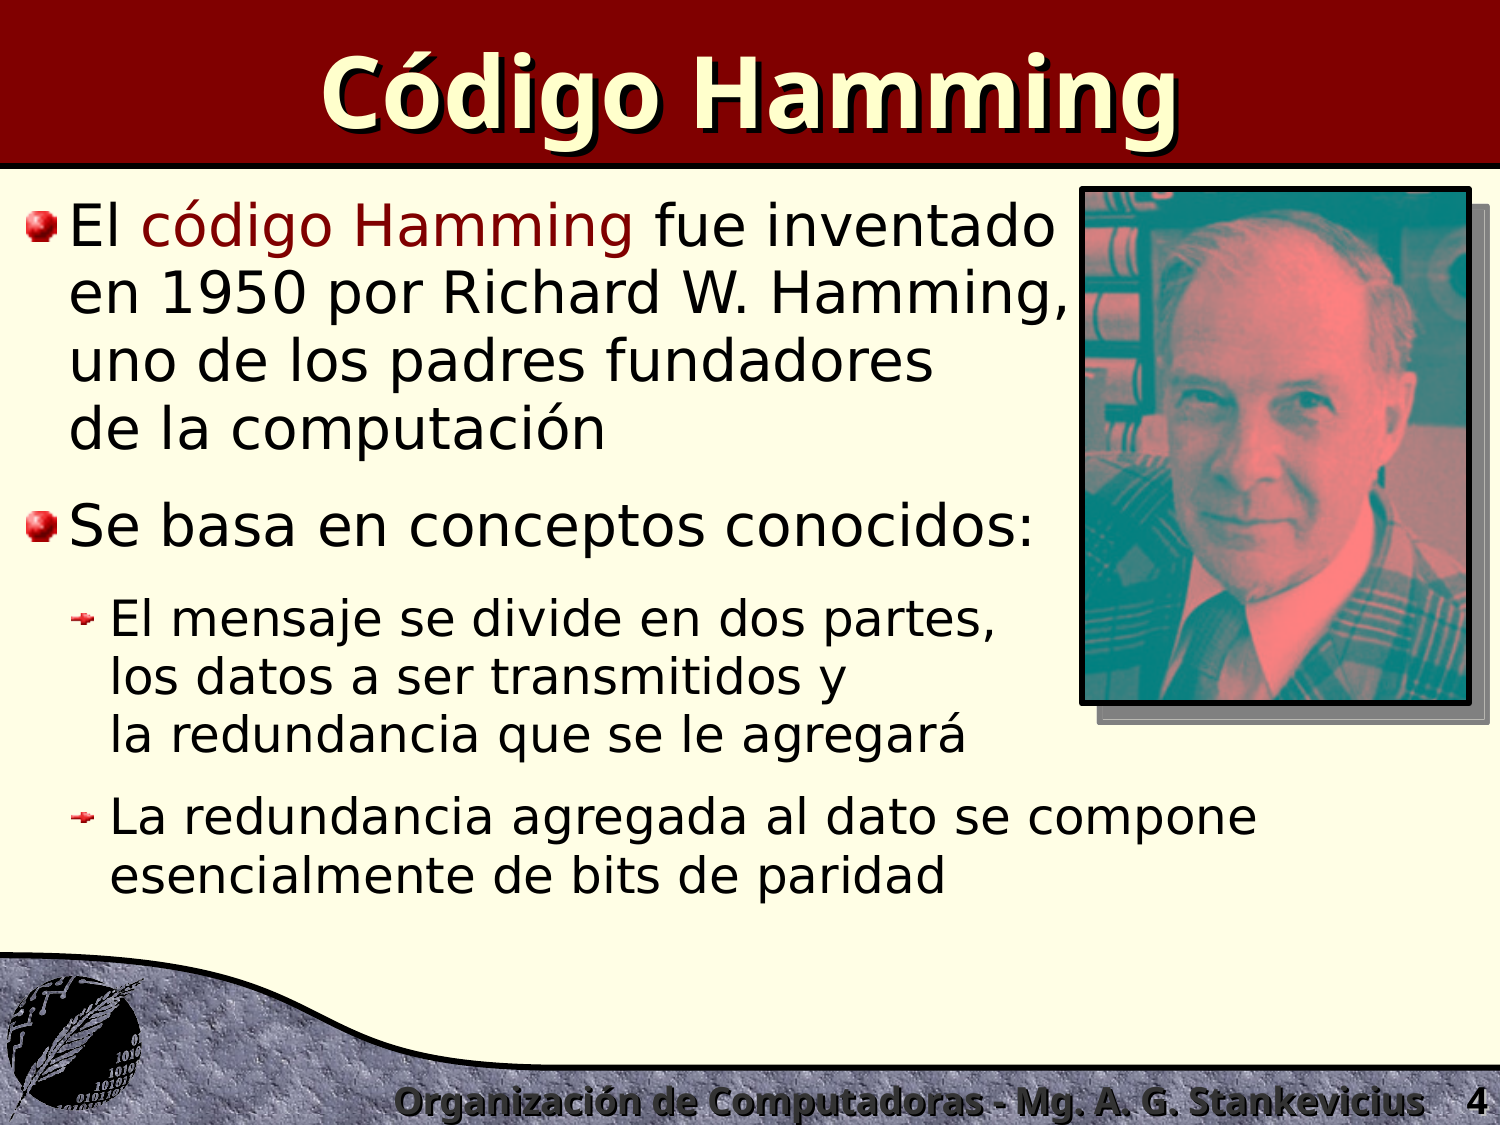

# Código Hamming
El código Hamming fue inventado
en 1950 por Richard W. Hamming,
uno de los padres fundadores
de la computación
Se basa en conceptos conocidos:
El mensaje se divide en dos partes,
los datos a ser transmitidos y
la redundancia que se le agregará
La redundancia agregada al dato se compone esencialmente de bits de paridad
4